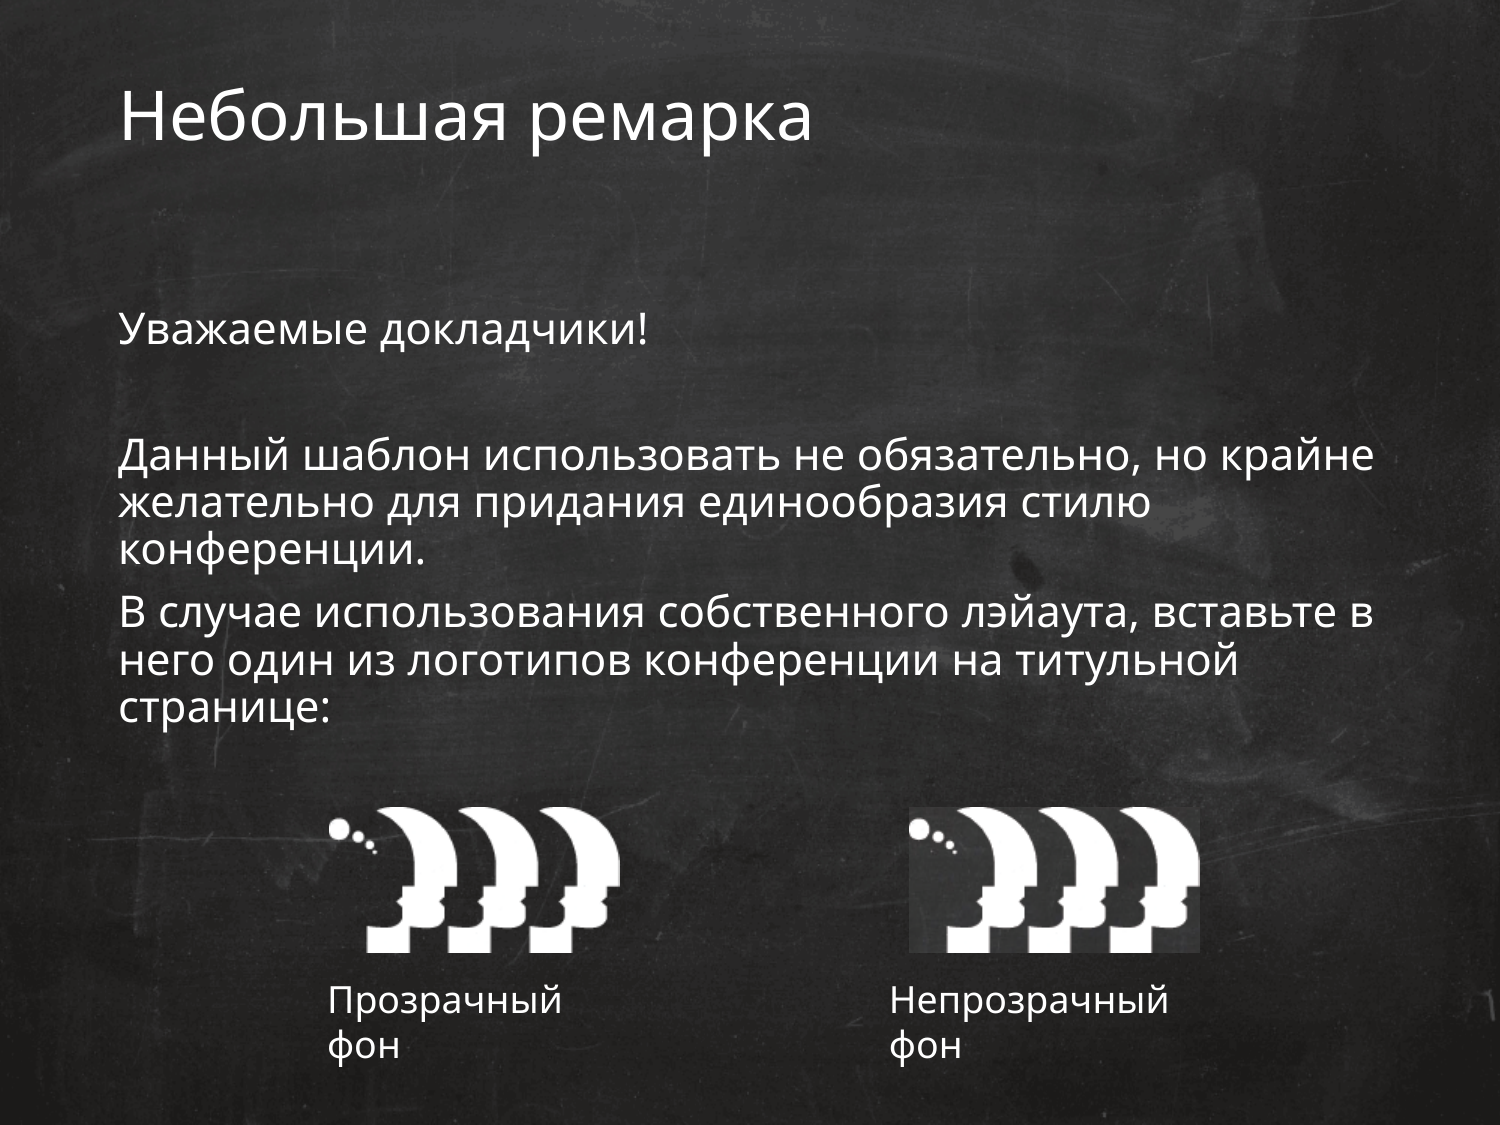

# Небольшая ремарка
Уважаемые докладчики!
Данный шаблон использовать не обязательно, но крайне желательно для придания единообразия стилю конференции.
В случае использования собственного лэйаута, вставьте в него один из логотипов конференции на титульной странице:
Прозрачный фон
Непрозрачный фон